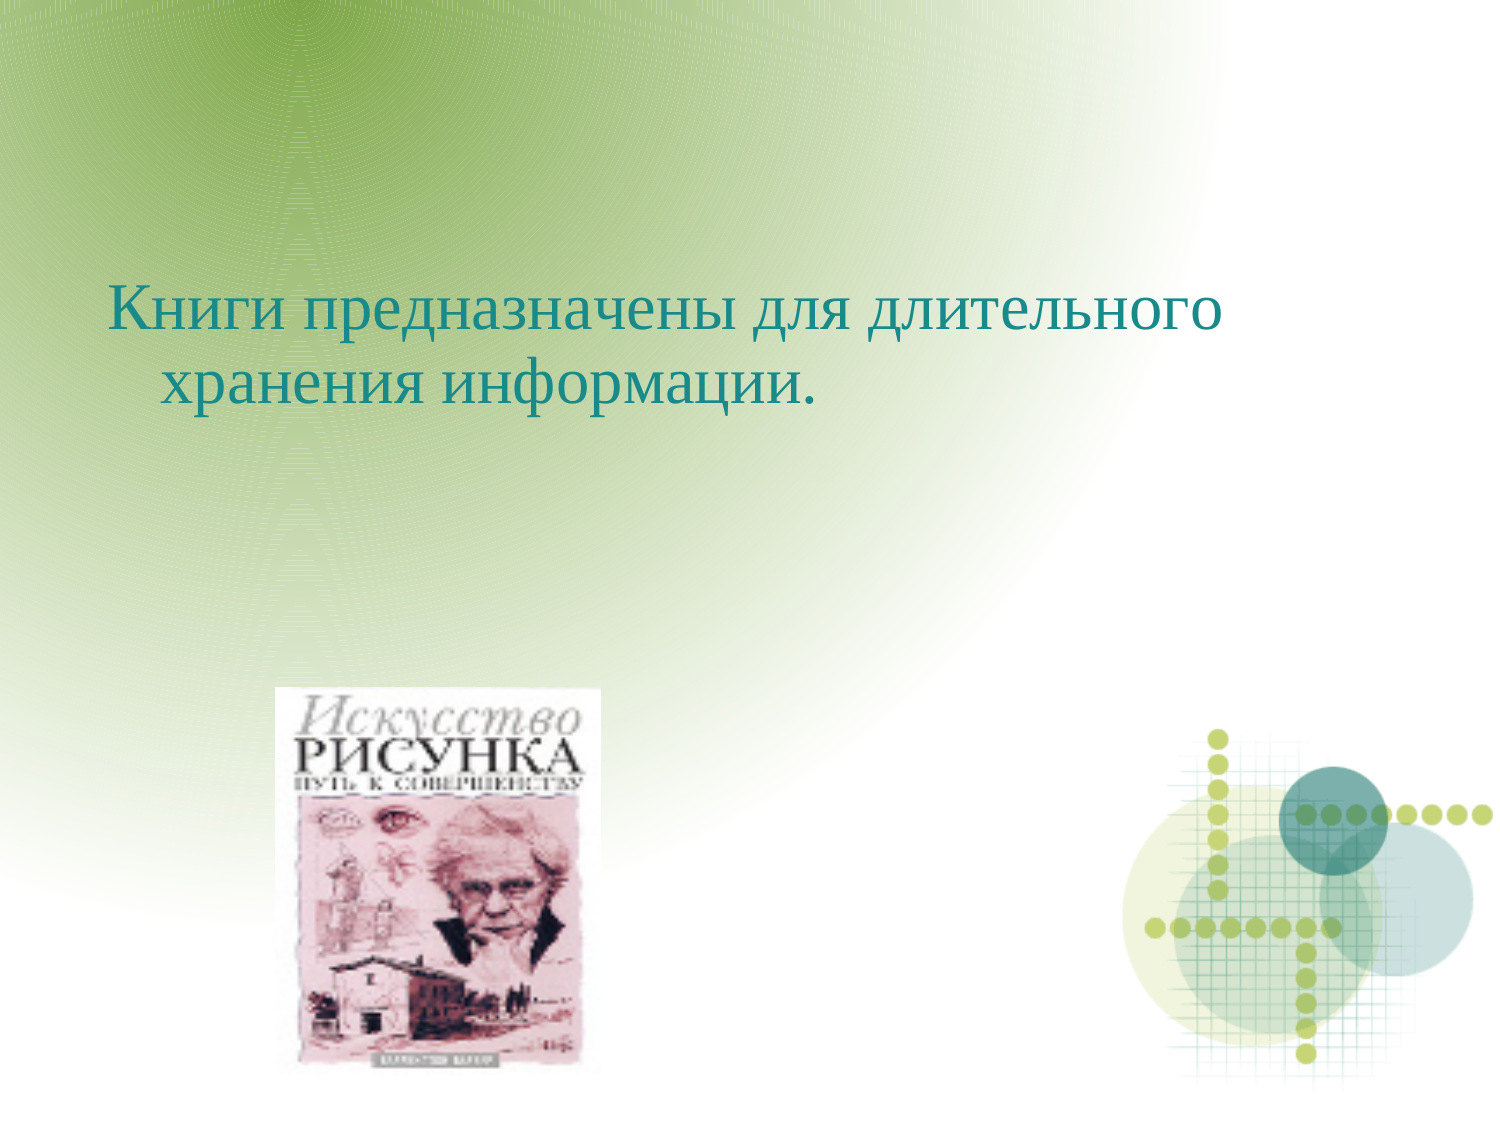

#
Книги предназначены для длительного хранения информации.